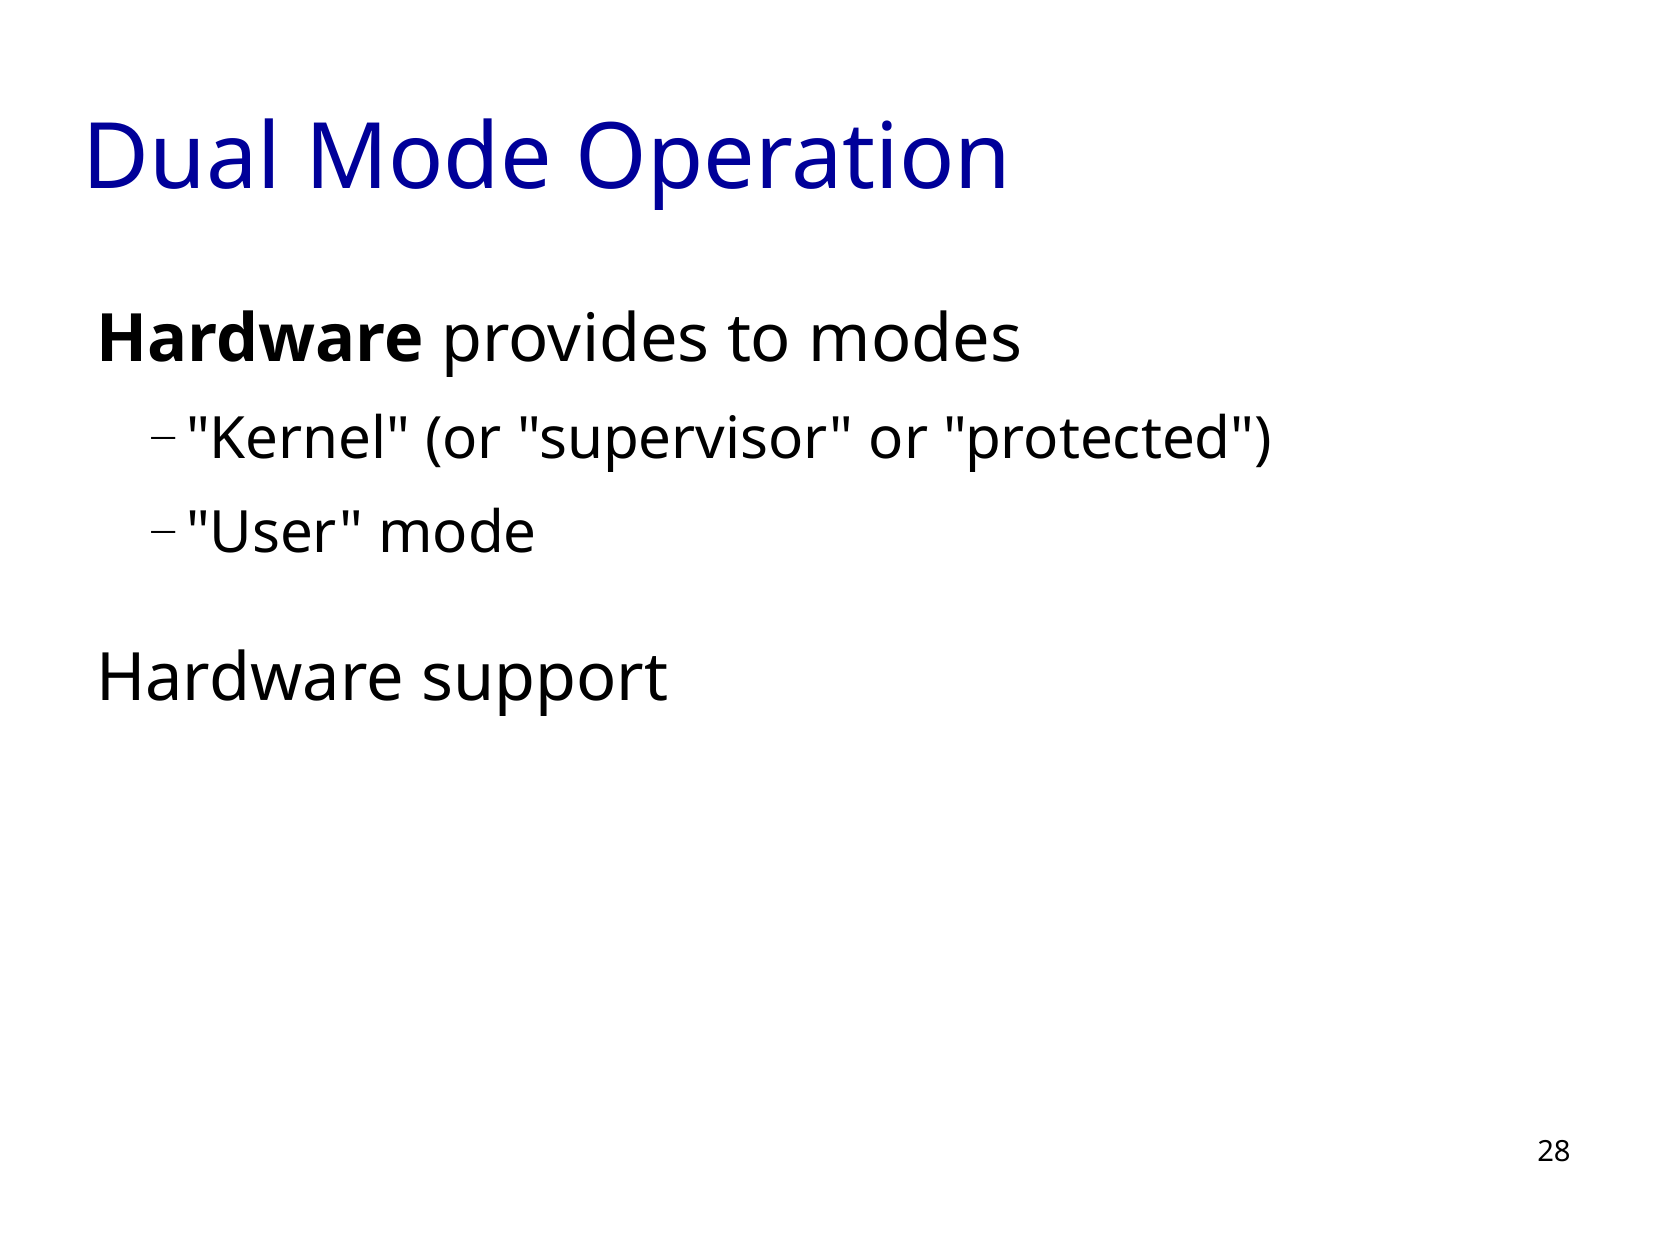

# Dual Mode Operation
Hardware provides to modes
"Kernel" (or "supervisor" or "protected")
"User" mode
Hardware support
28